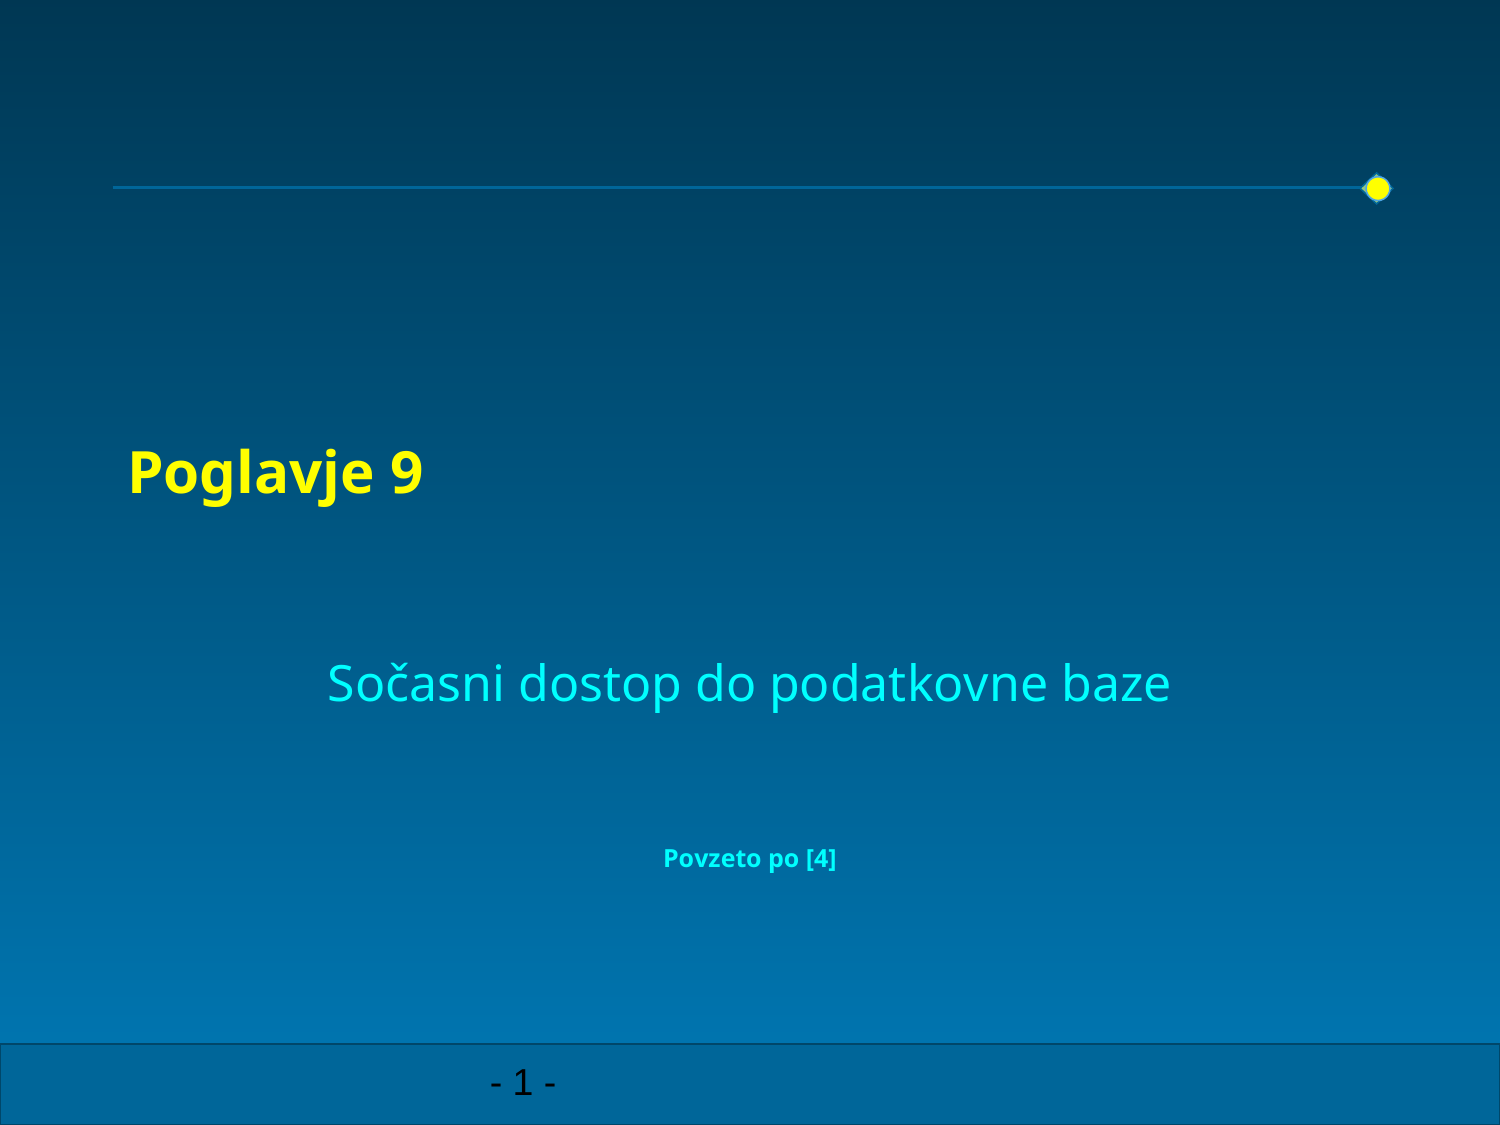

# Poglavje 9
Sočasni dostop do podatkovne baze
Povzeto po [4]